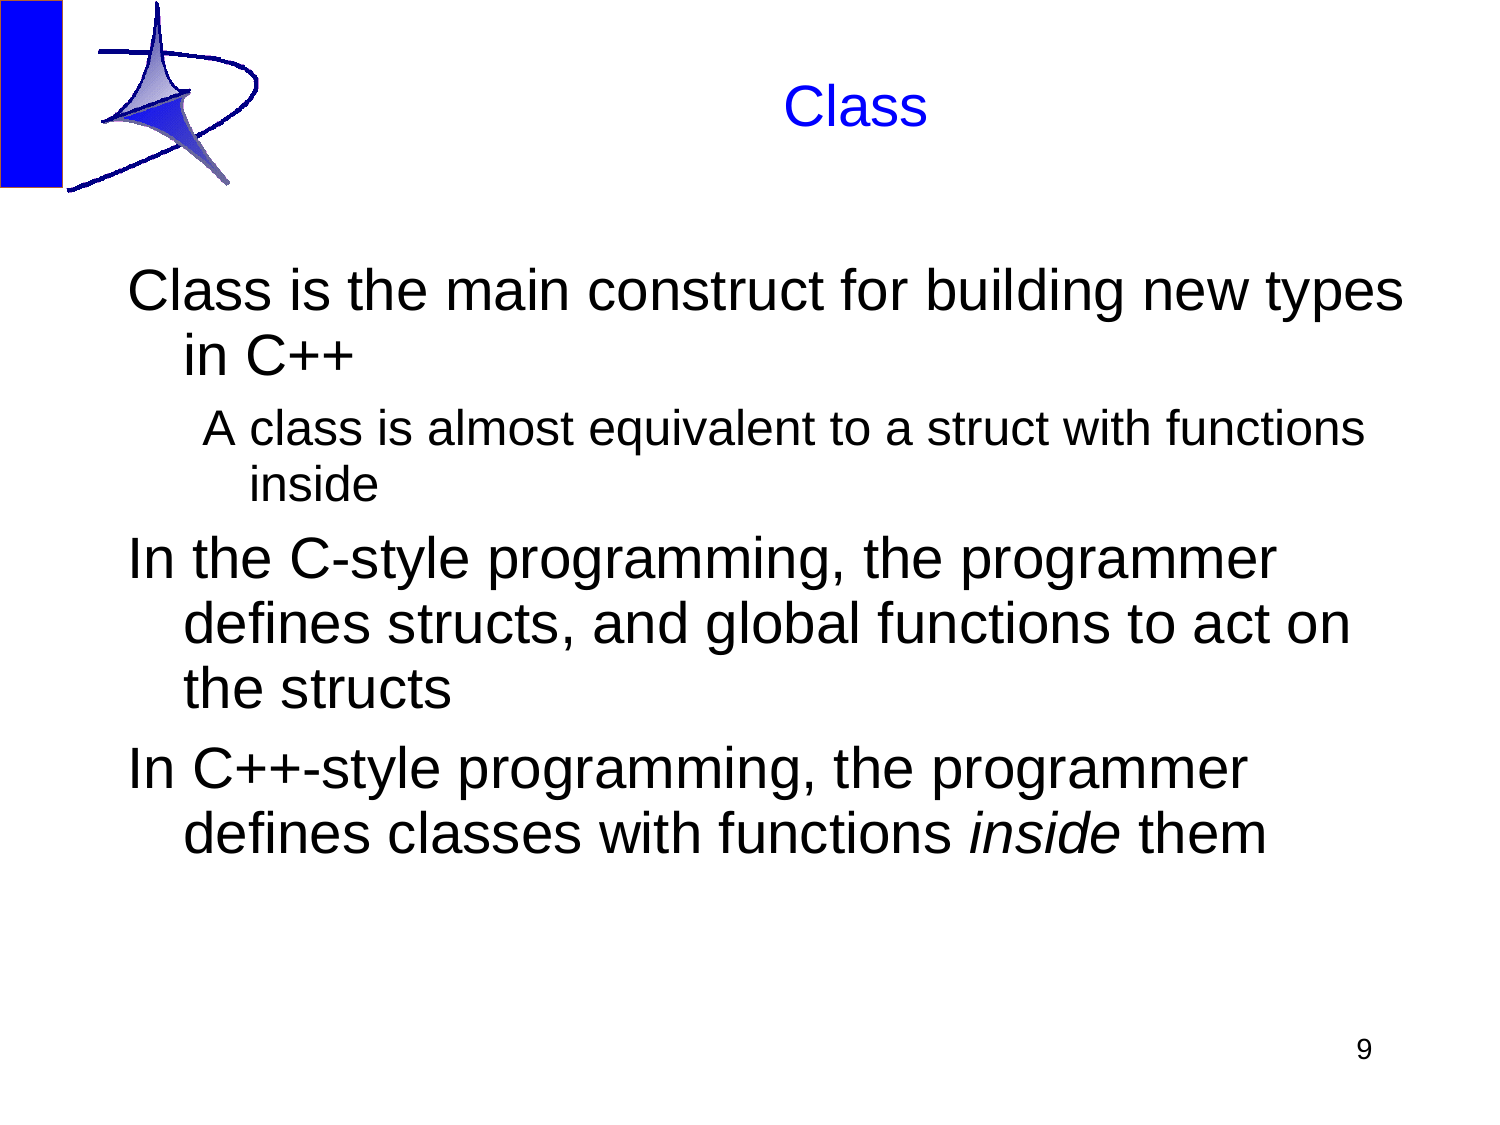

# Class
Class is the main construct for building new types in C++
A class is almost equivalent to a struct with functions inside
In the C-style programming, the programmer defines structs, and global functions to act on the structs
In C++-style programming, the programmer defines classes with functions inside them
9